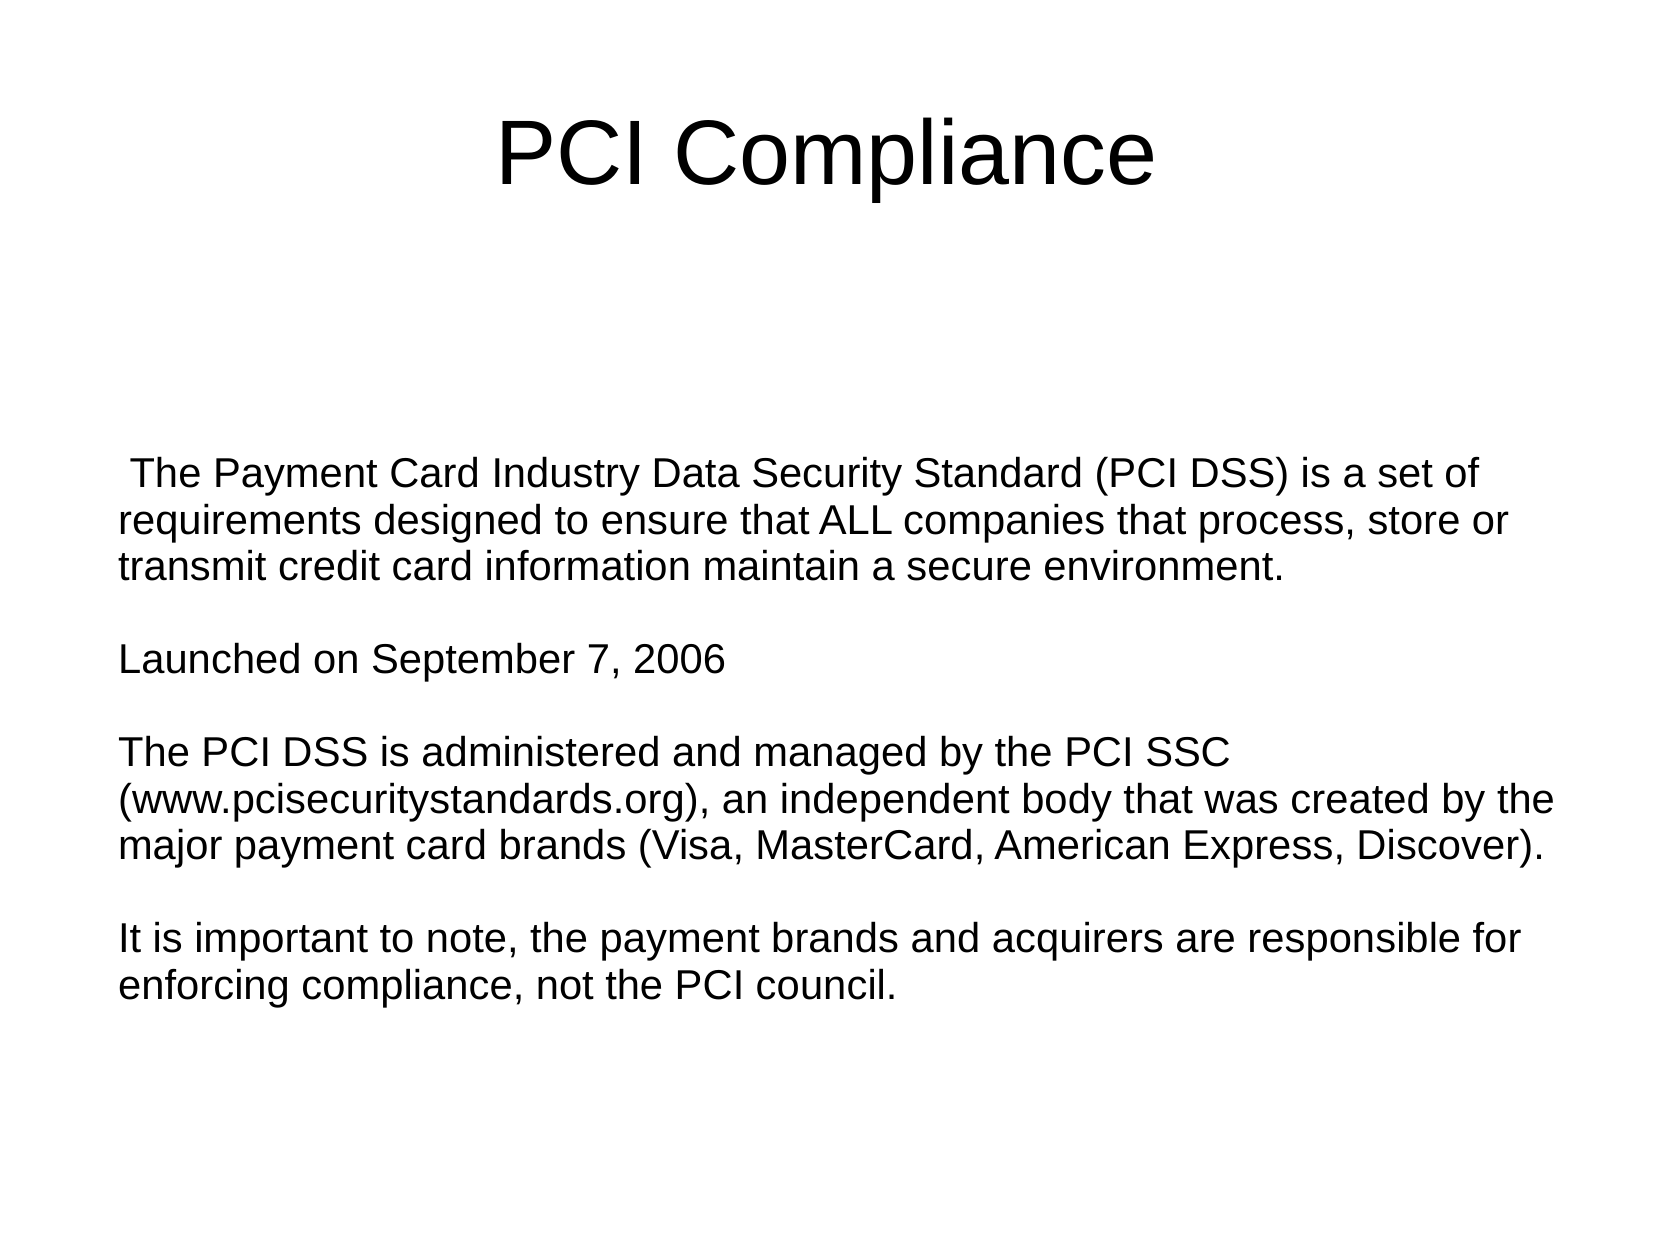

# PCI Compliance
 The Payment Card Industry Data Security Standard (PCI DSS) is a set of requirements designed to ensure that ALL companies that process, store or transmit credit card information maintain a secure environment.
Launched on September 7, 2006
The PCI DSS is administered and managed by the PCI SSC (www.pcisecuritystandards.org), an independent body that was created by the major payment card brands (Visa, MasterCard, American Express, Discover).
It is important to note, the payment brands and acquirers are responsible for enforcing compliance, not the PCI council.